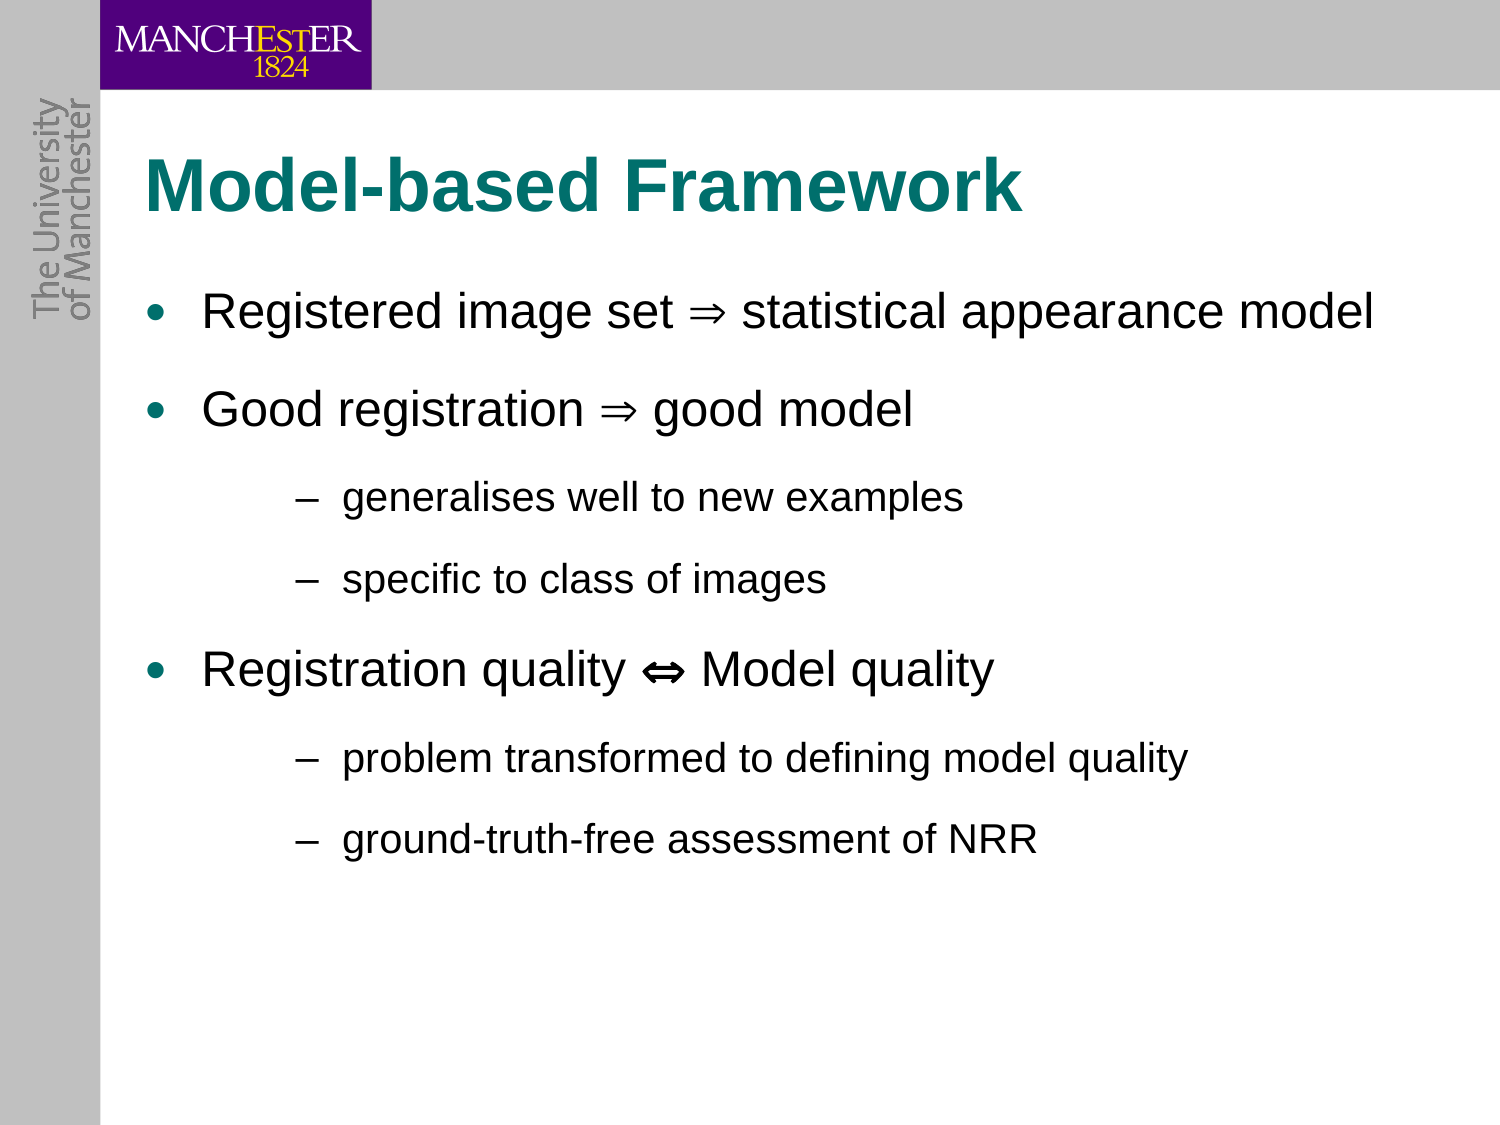

# Model-based Framework
Registered image set  statistical appearance model
Good registration  good model
generalises well to new examples
specific to class of images
Registration quality  Model quality
problem transformed to defining model quality
ground-truth-free assessment of NRR